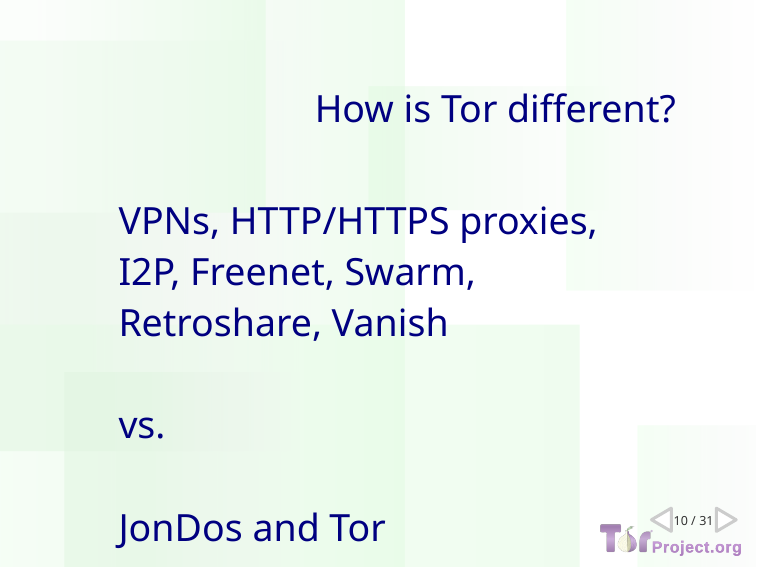

How is Tor different?
VPNs, HTTP/HTTPS proxies, I2P, Freenet, Swarm, Retroshare, Vanish
vs.
JonDos and Tor